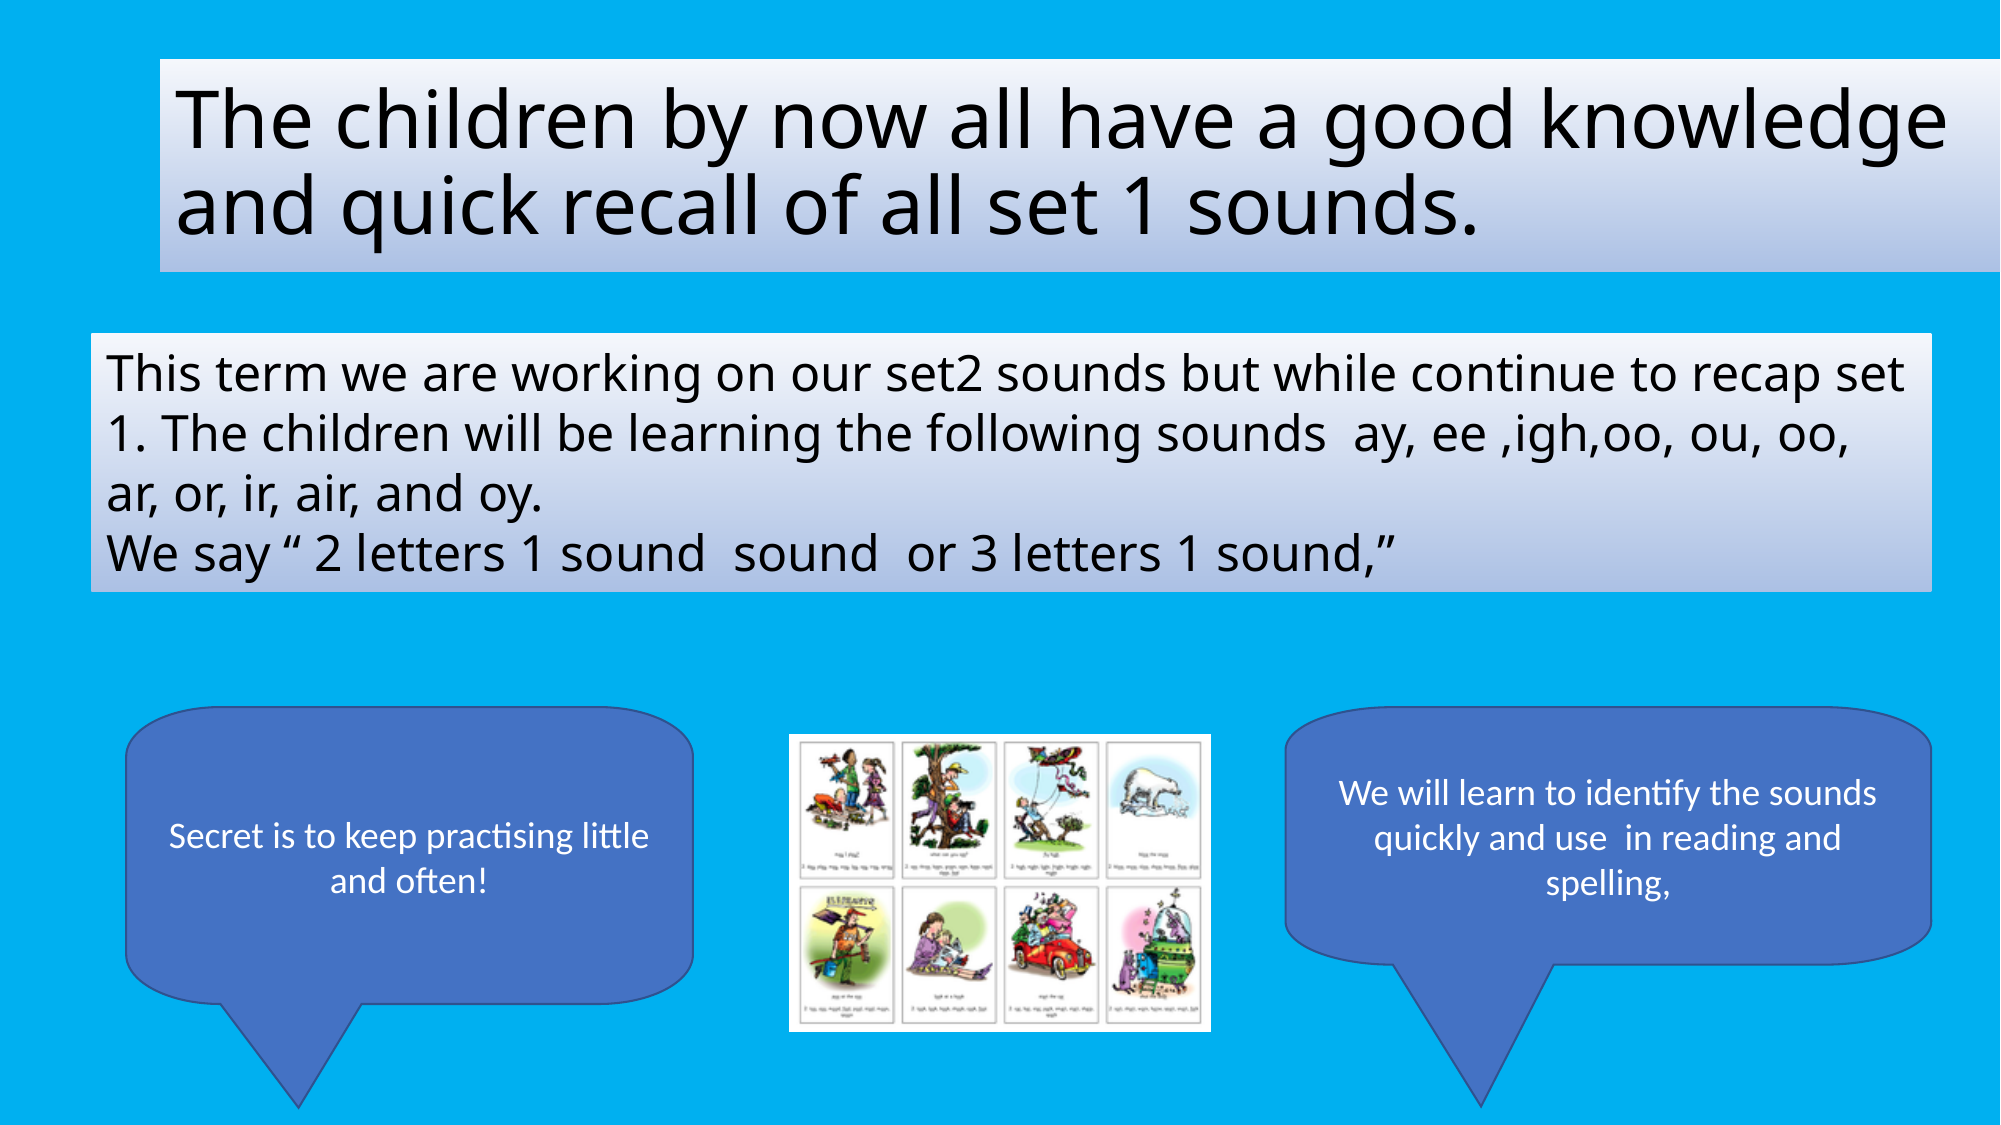

# The children by now all have a good knowledge and quick recall of all set 1 sounds.
This term we are working on our set2 sounds but while continue to recap set 1. The children will be learning the following sounds ay, ee ,igh,oo, ou, oo, ar, or, ir, air, and oy.
We say “ 2 letters 1 sound sound or 3 letters 1 sound,”
Secret is to keep practising little and often!
We will learn to identify the sounds quickly and use in reading and spelling,